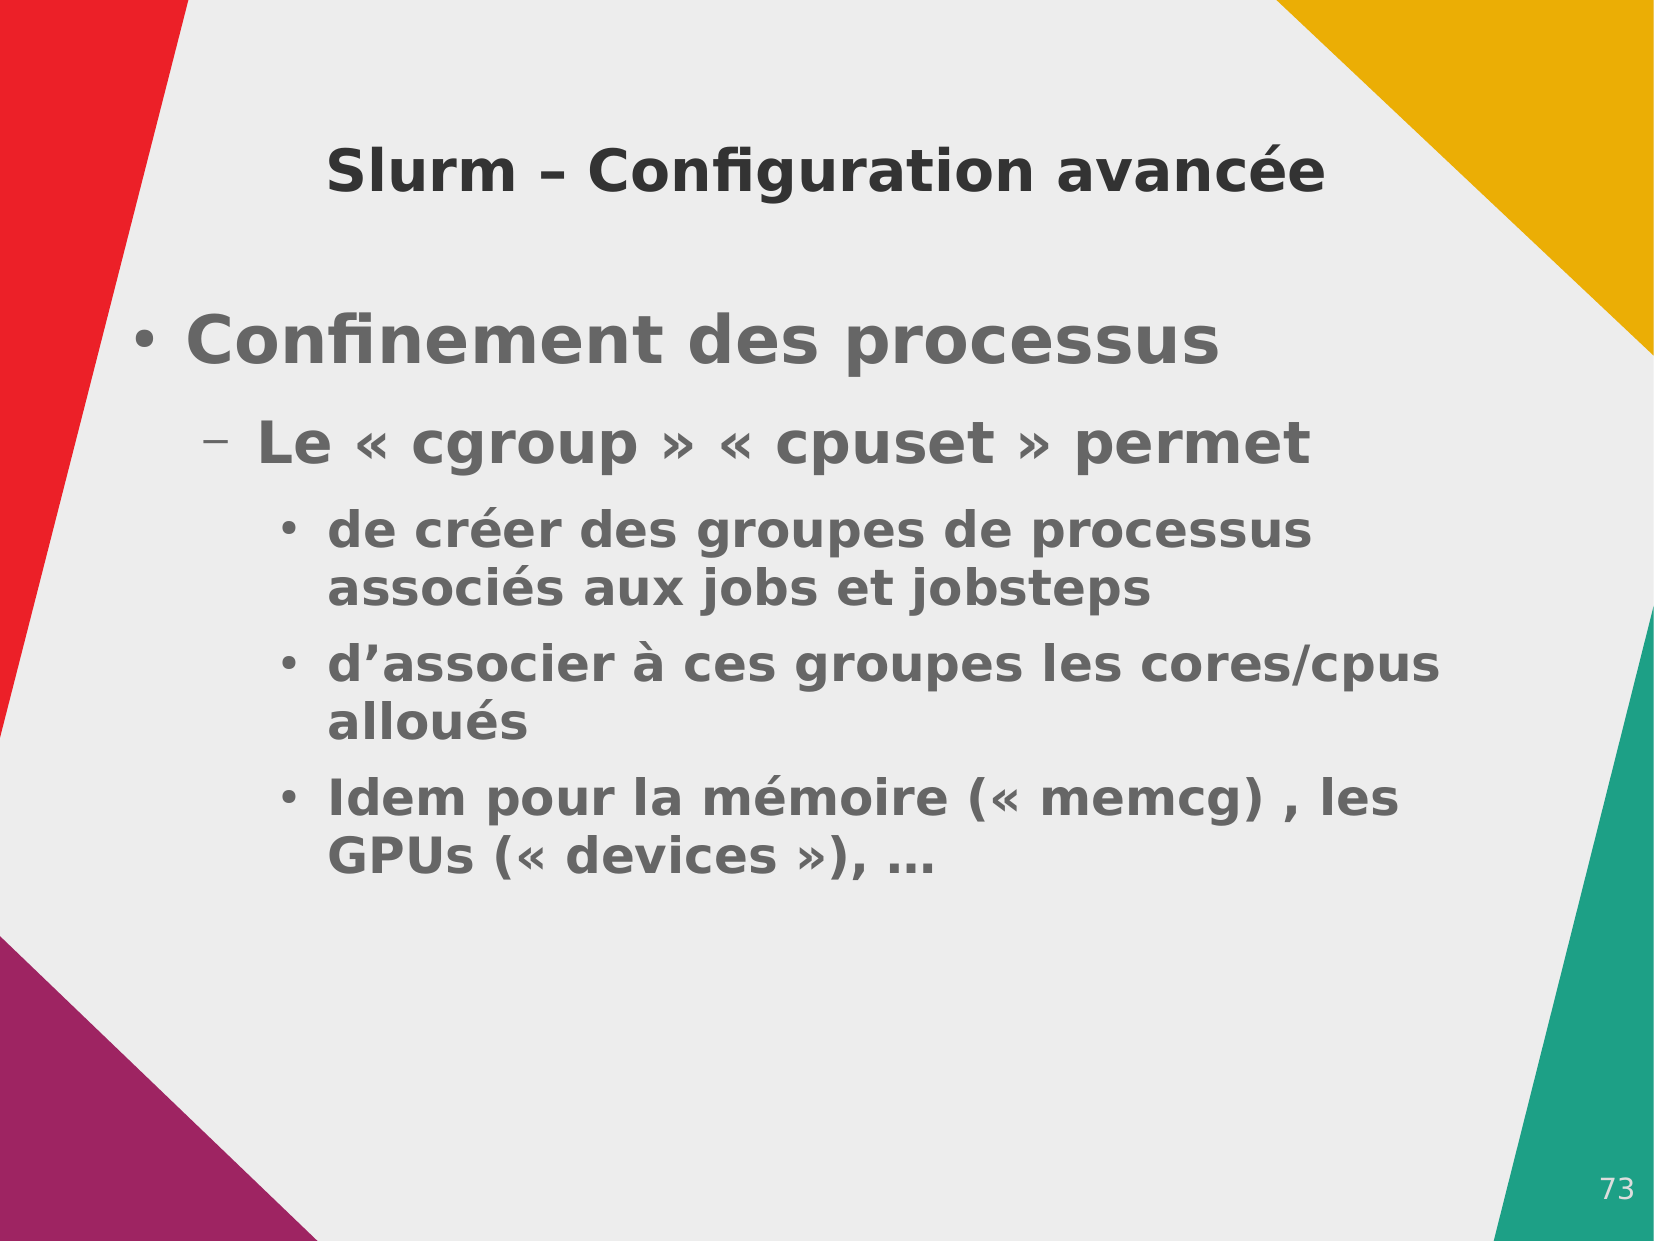

# Slurm – Configuration avancée
Confinement des processus
Le « cgroup » « cpuset » permet
de créer des groupes de processus associés aux jobs et jobsteps
d’associer à ces groupes les cores/cpus alloués
Idem pour la mémoire (« memcg) , les GPUs (« devices »), …
73